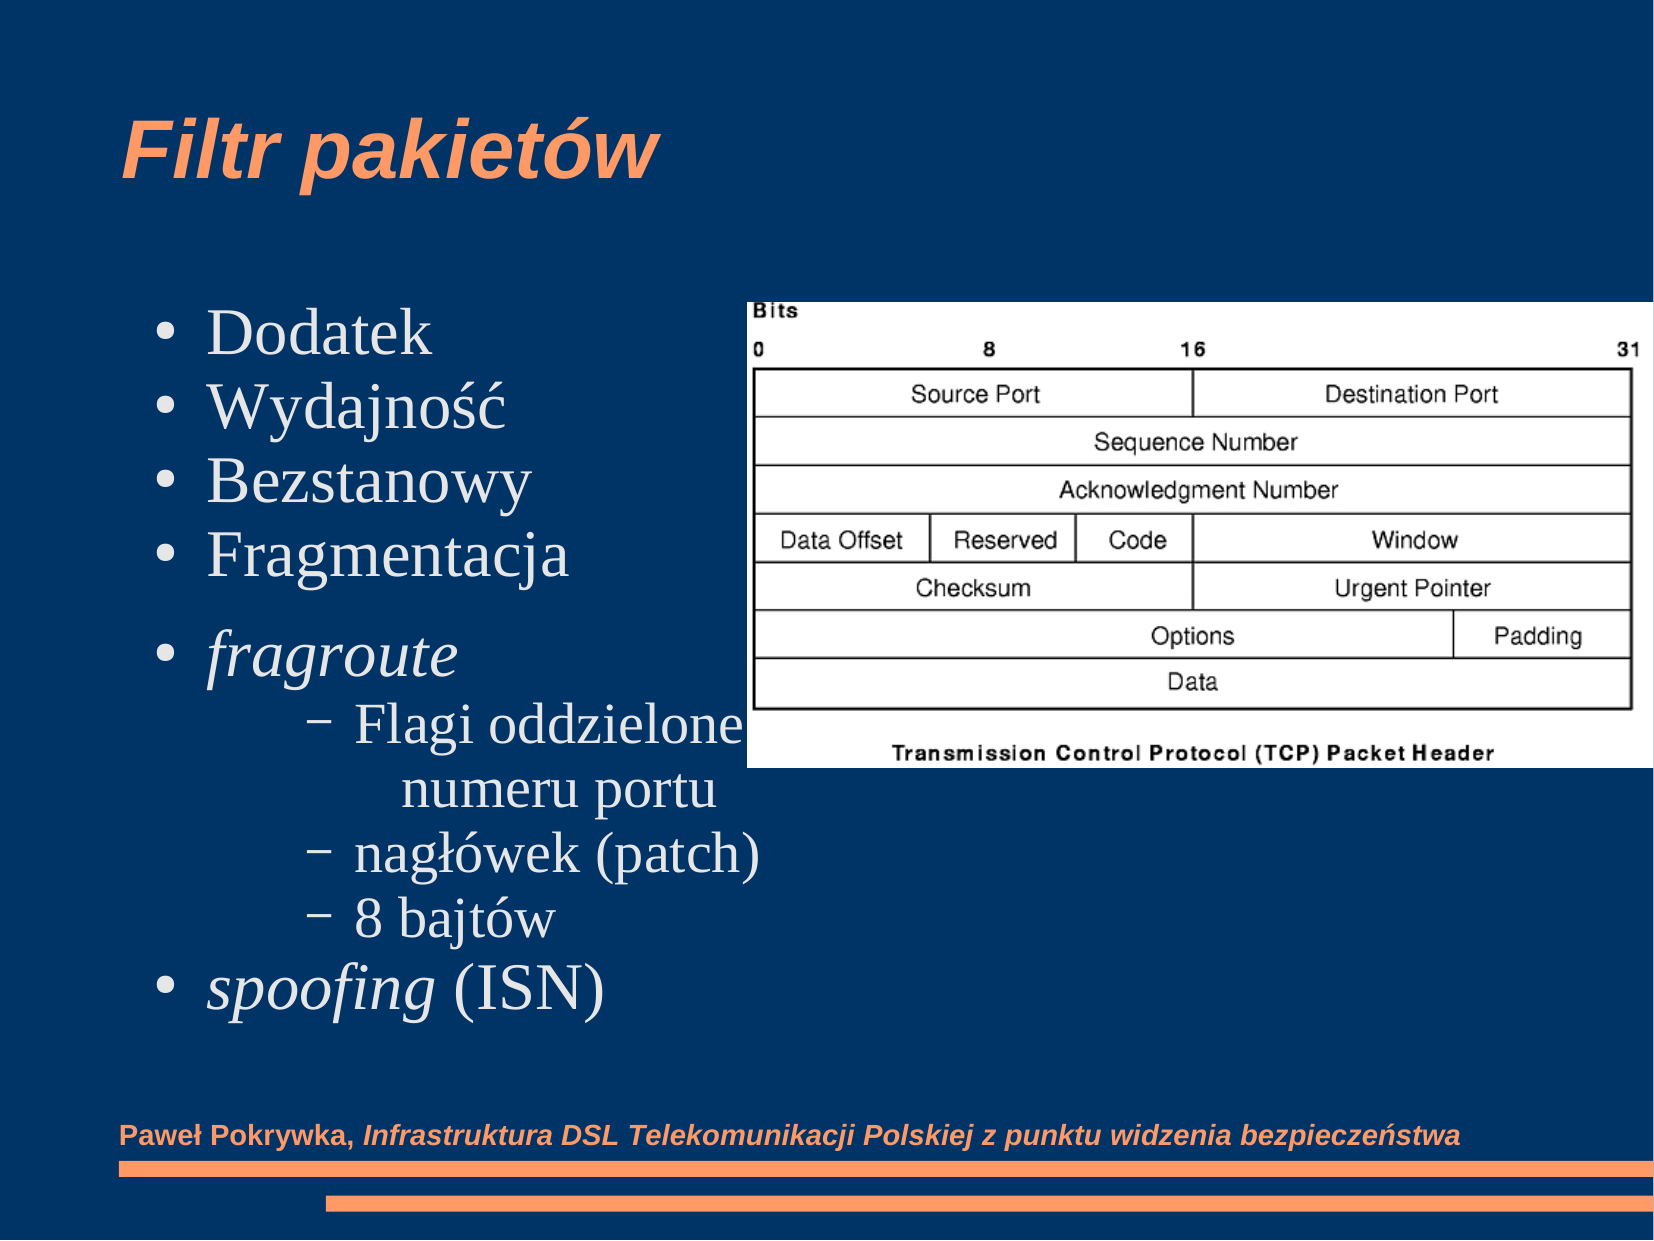

# Filtr pakietów
Dodatek
Wydajność
Bezstanowy
Fragmentacja
fragroute
Flagi oddzielone od numeru portu
nagłówek (patch)
8 bajtów
spoofing (ISN)
Paweł Pokrywka, Infrastruktura DSL Telekomunikacji Polskiej z punktu widzenia bezpieczeństwa